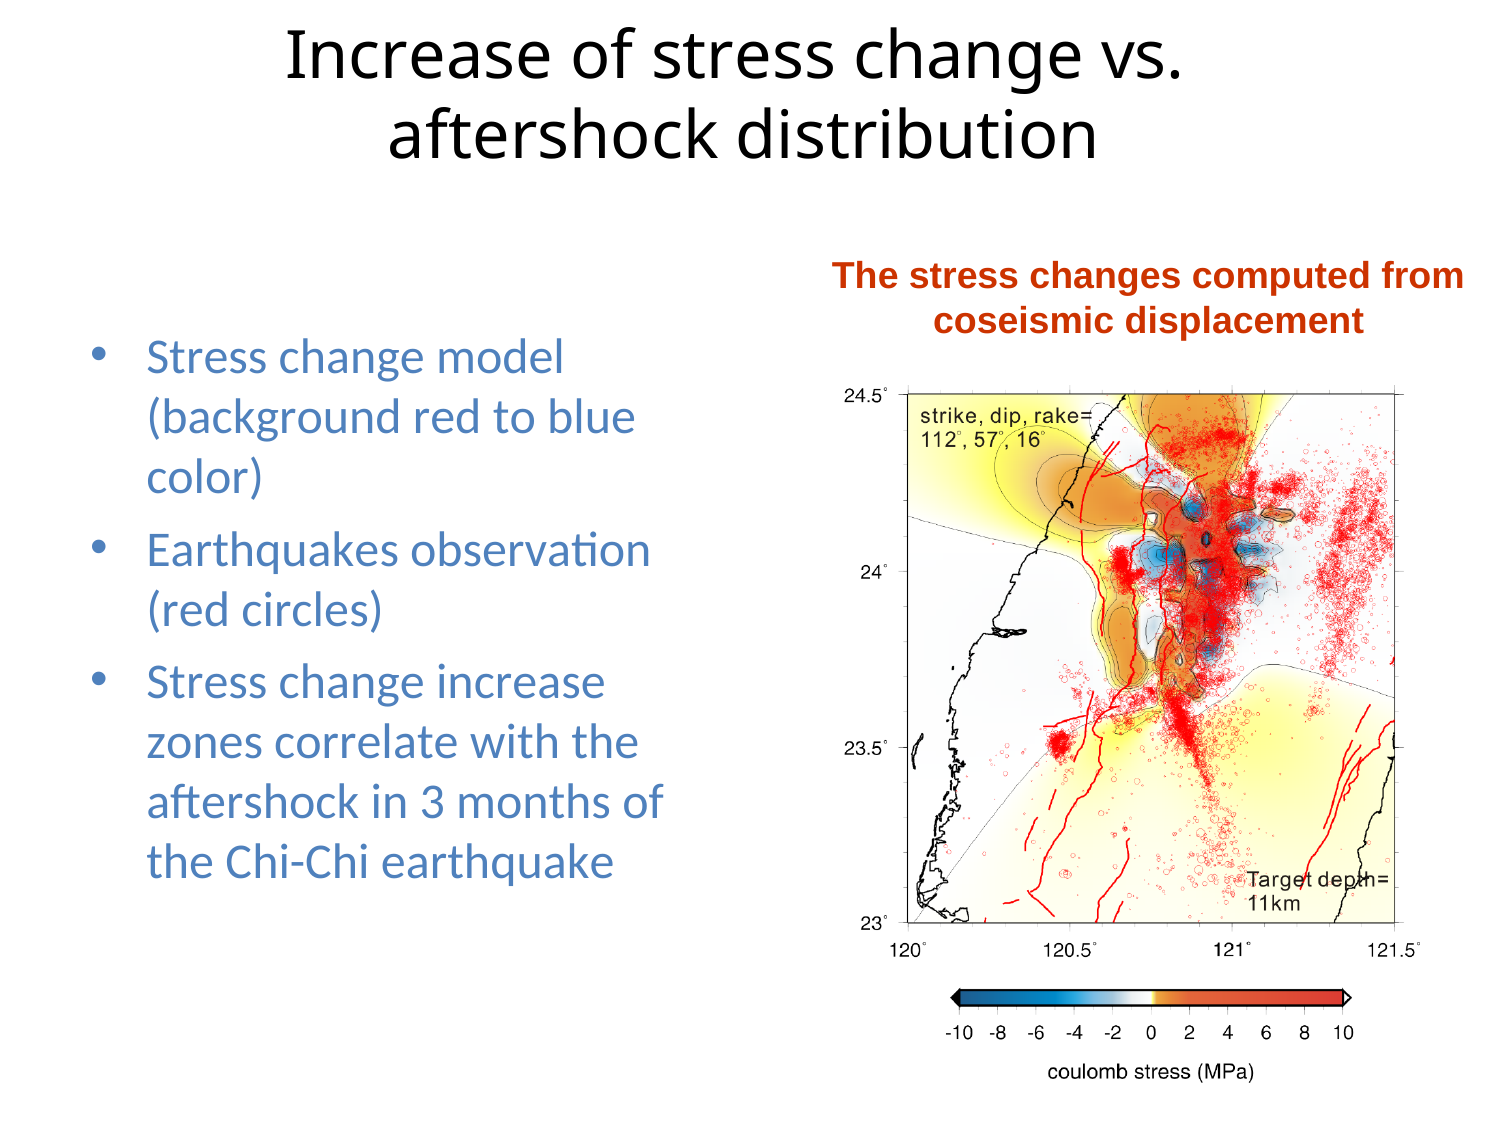

# Increase of stress change vs. aftershock distribution
The stress changes computed from coseismic displacement
Stress change model (background red to blue color)
Earthquakes observation (red circles)
Stress change increase zones correlate with the aftershock in 3 months of the Chi-Chi earthquake